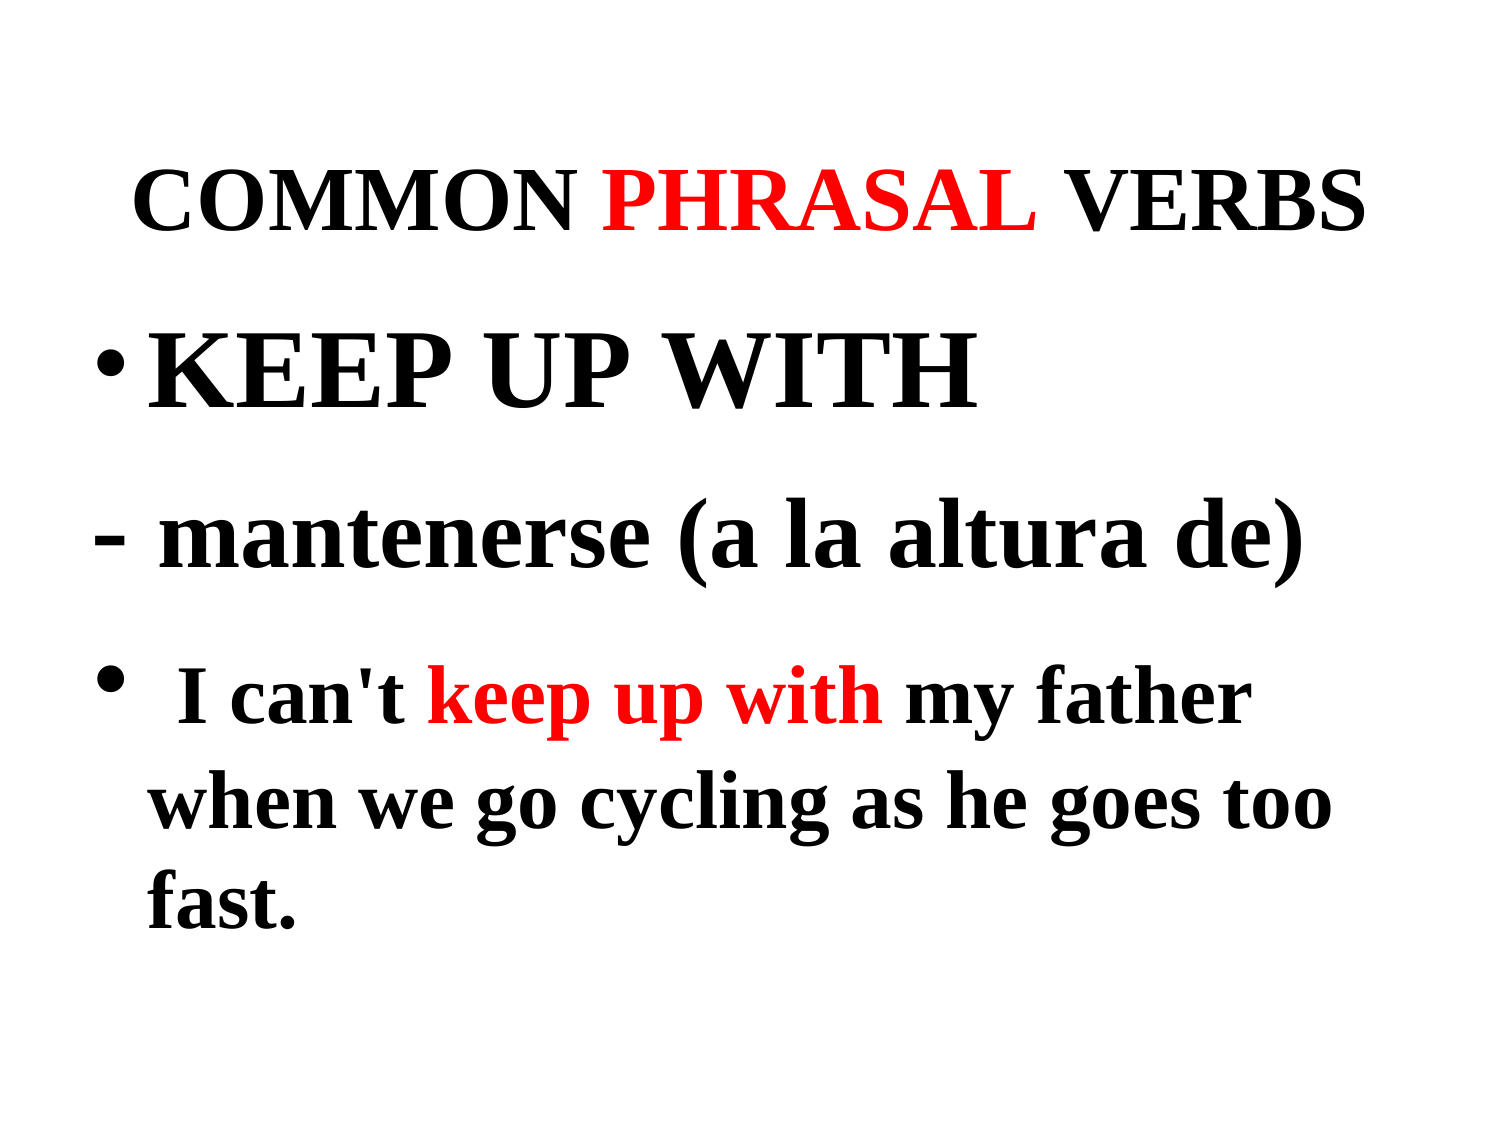

# COMMON PHRASAL VERBS
KEEP UP WITH
- mantenerse (a la altura de)
 I can't keep up with my father when we go cycling as he goes too fast.